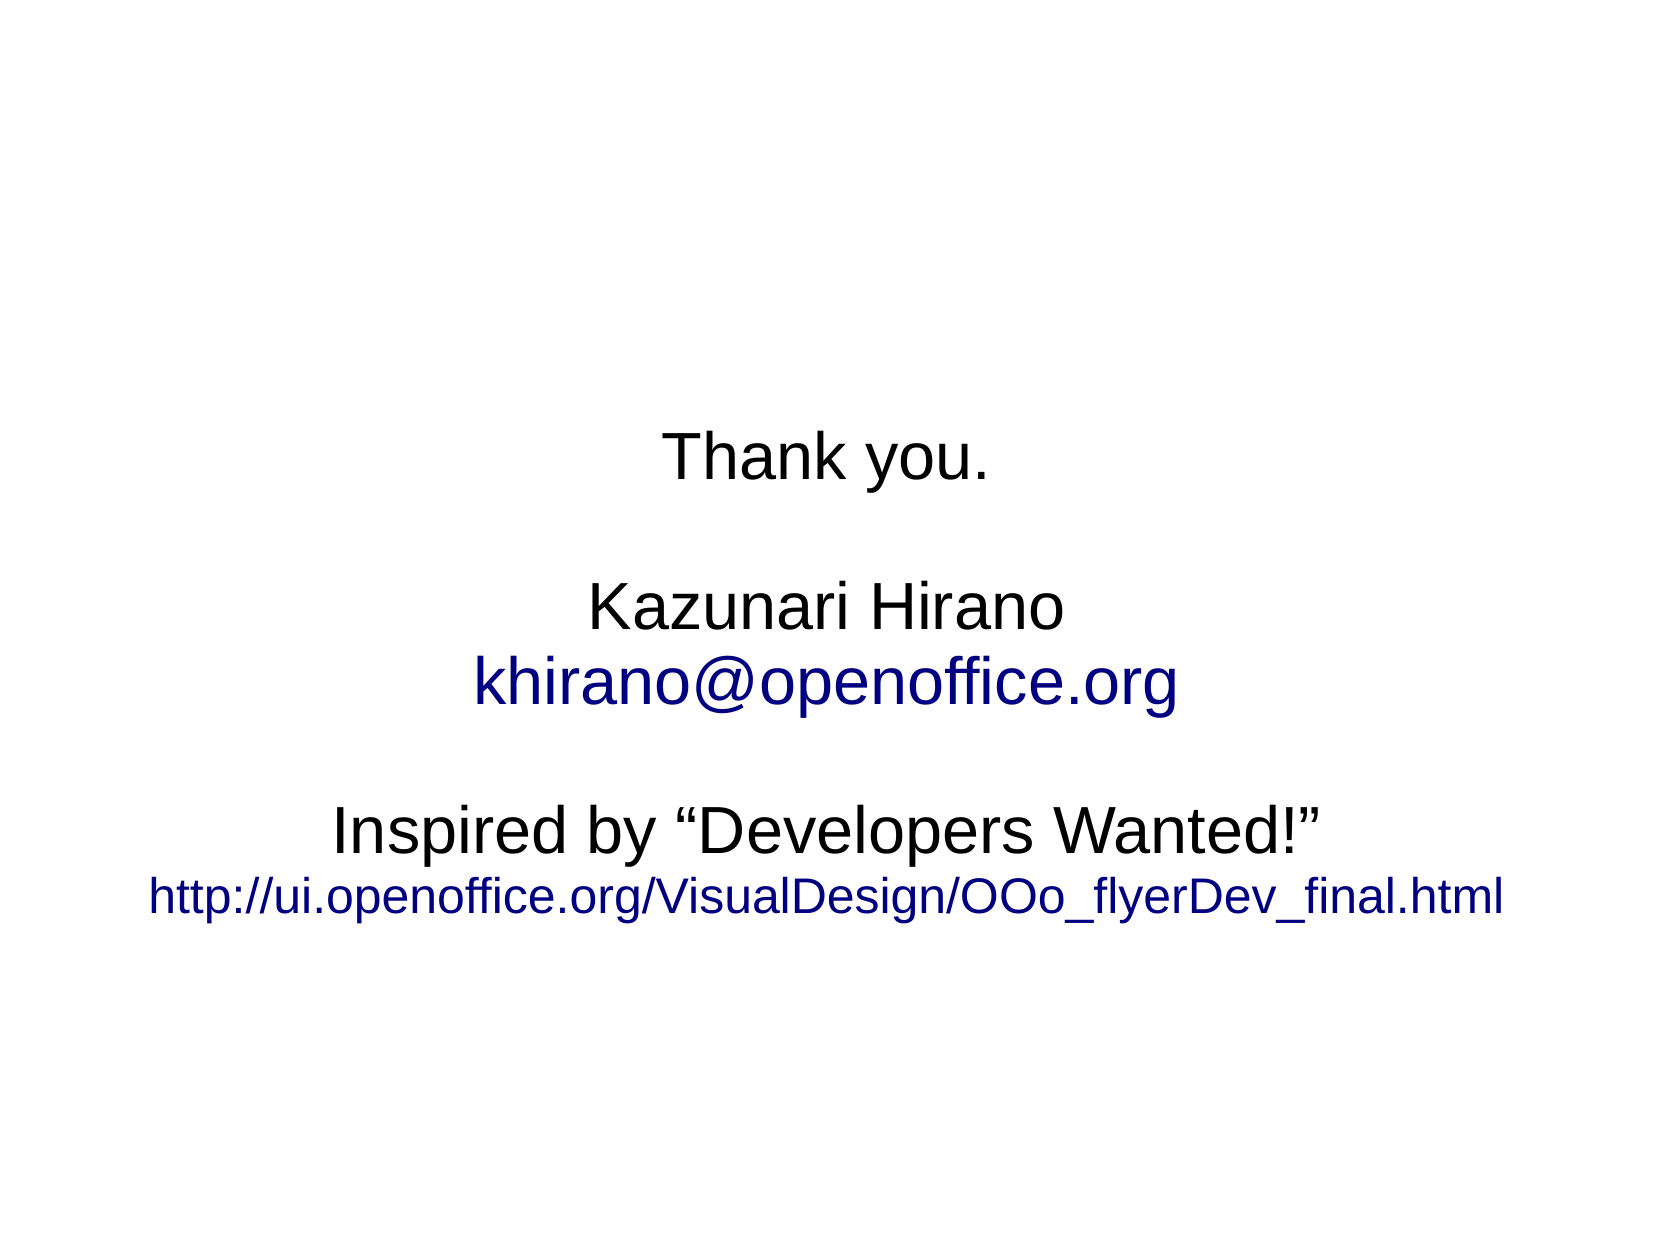

Thank you.
Kazunari Hirano
khirano@openoffice.org
Inspired by “Developers Wanted!”
http://ui.openoffice.org/VisualDesign/OOo_flyerDev_final.html